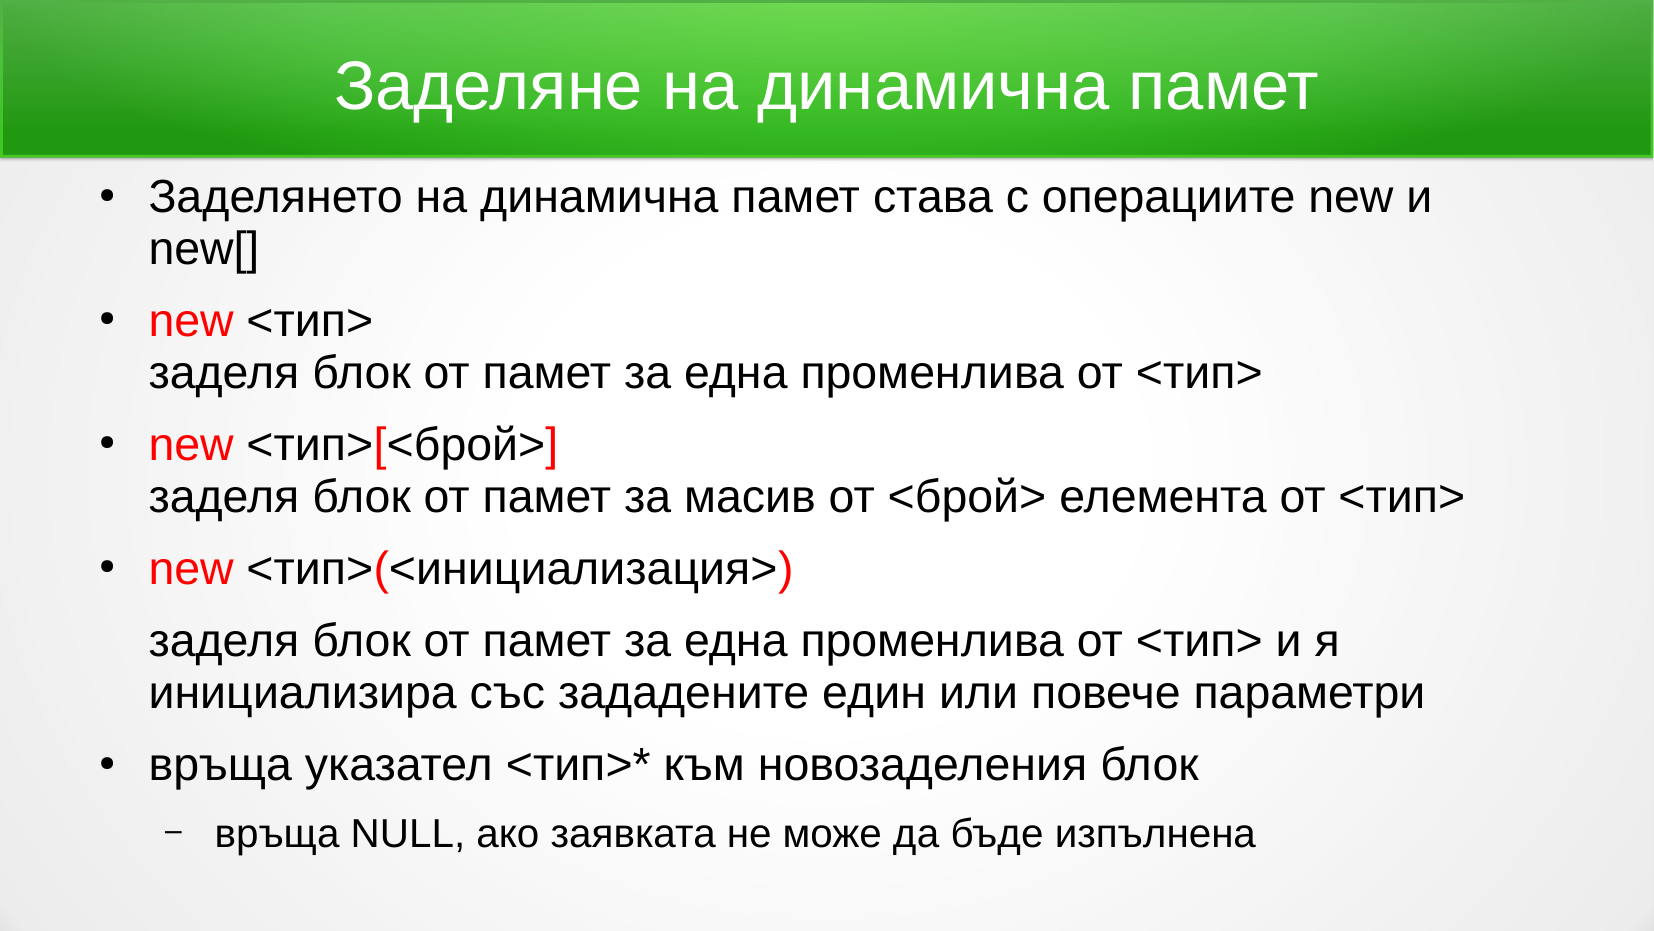

# Заделяне на динамична памет
Заделянето на динамична памет става с операциите new и new[]
new <тип>
заделя блок от памет за една променлива от <тип>
new <тип>[<брой>]
заделя блок от памет за масив от <брой> елемента от <тип>
new <тип>(<инициализация>)
заделя блок от памет за една променлива от <тип> и я инициализира със зададените един или повече параметри
връща указател <тип>* към новозаделения блок
връща NULL, ако заявката не може да бъде изпълнена